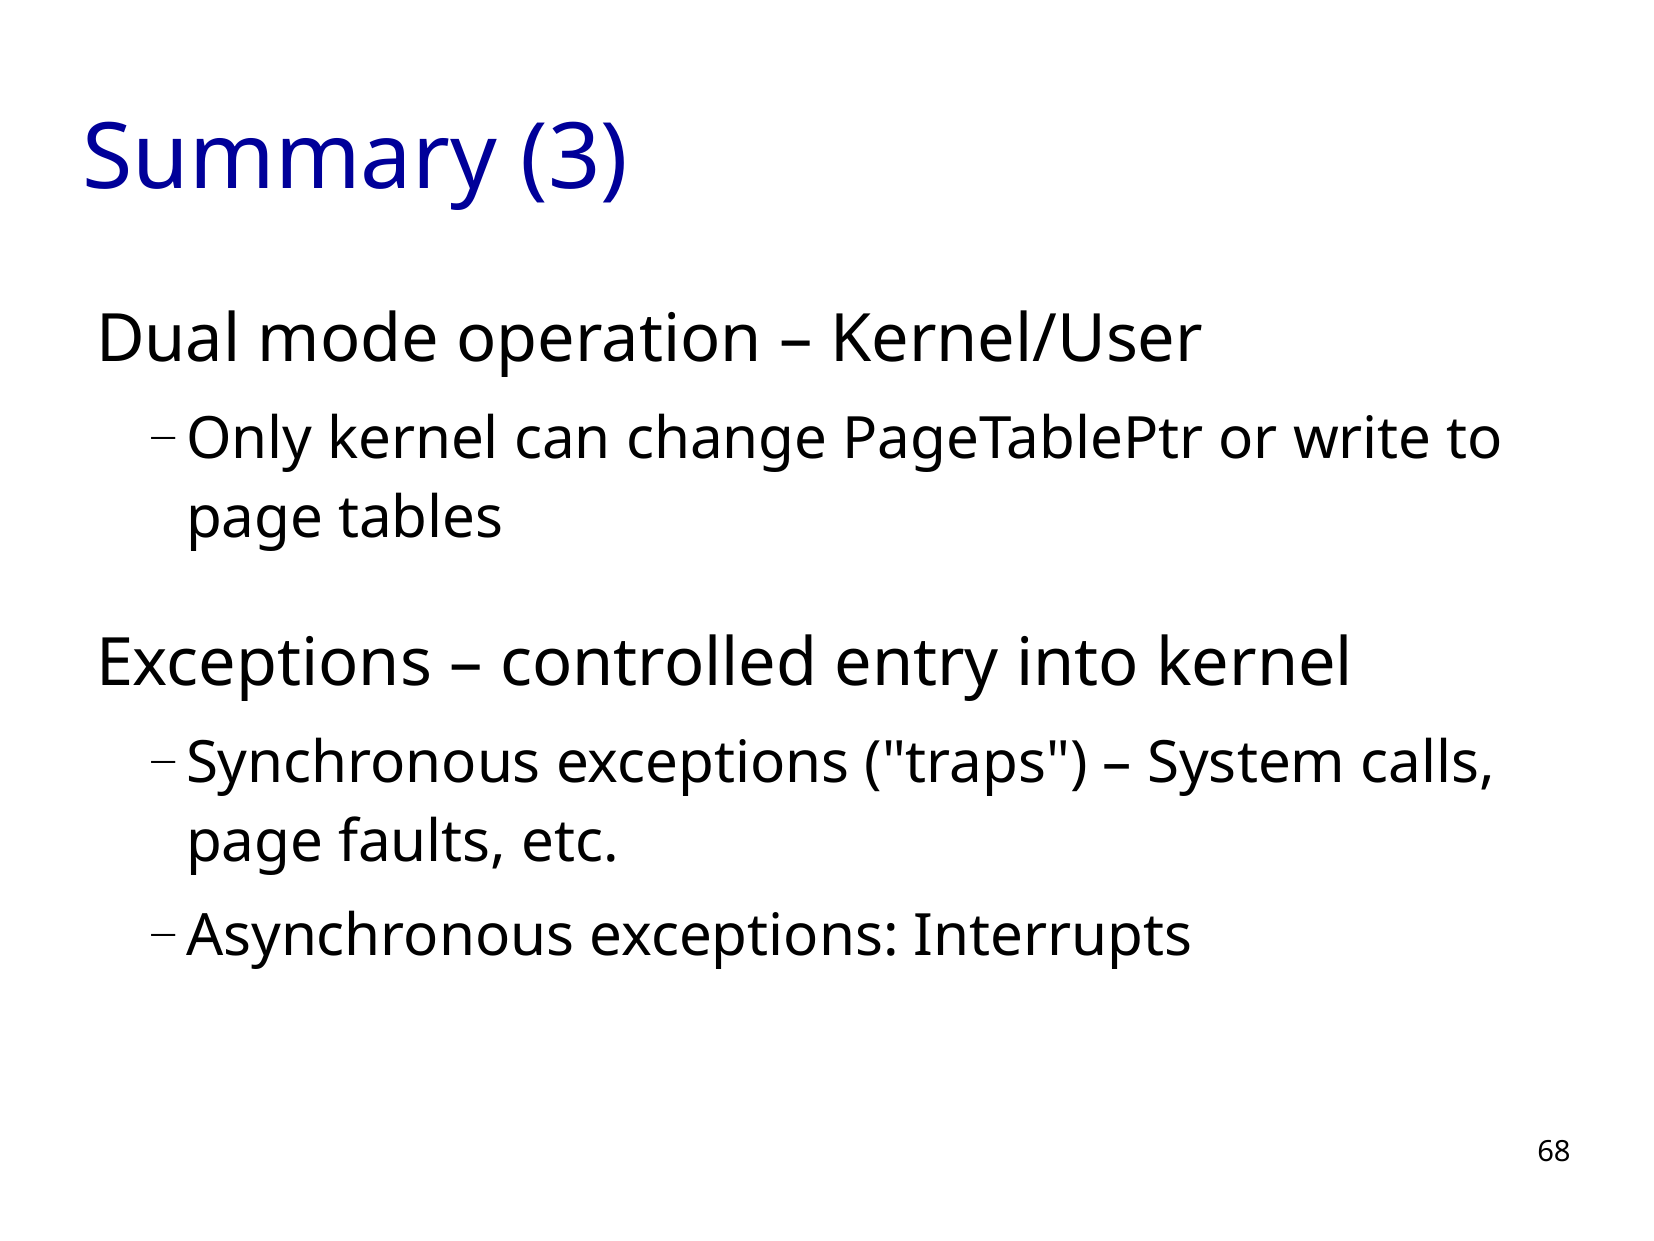

# Summary (3)
Dual mode operation – Kernel/User
Only kernel can change PageTablePtr or write to page tables
Exceptions – controlled entry into kernel
Synchronous exceptions ("traps") – System calls, page faults, etc.
Asynchronous exceptions: Interrupts
68